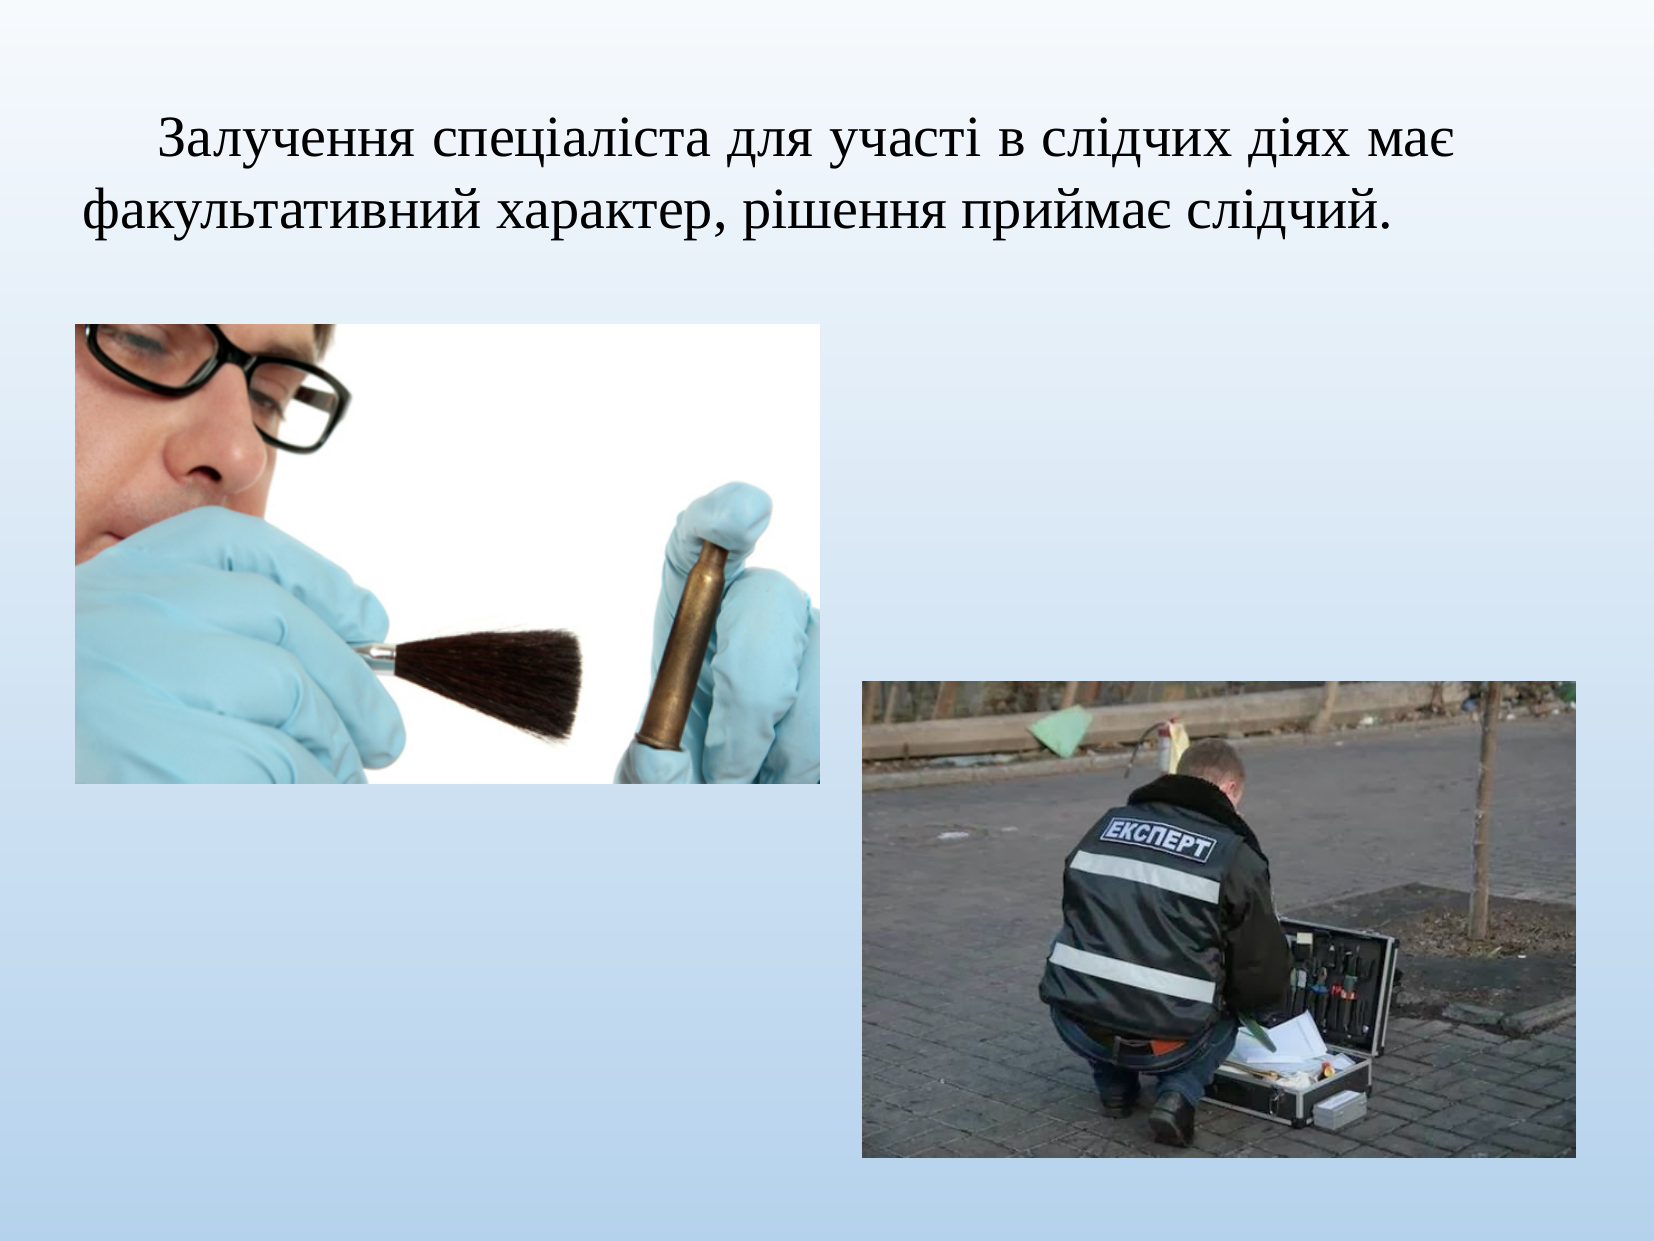

# Залучення спеціаліста для участі в слідчих діях має факультативний характер, рішення приймає слідчий.